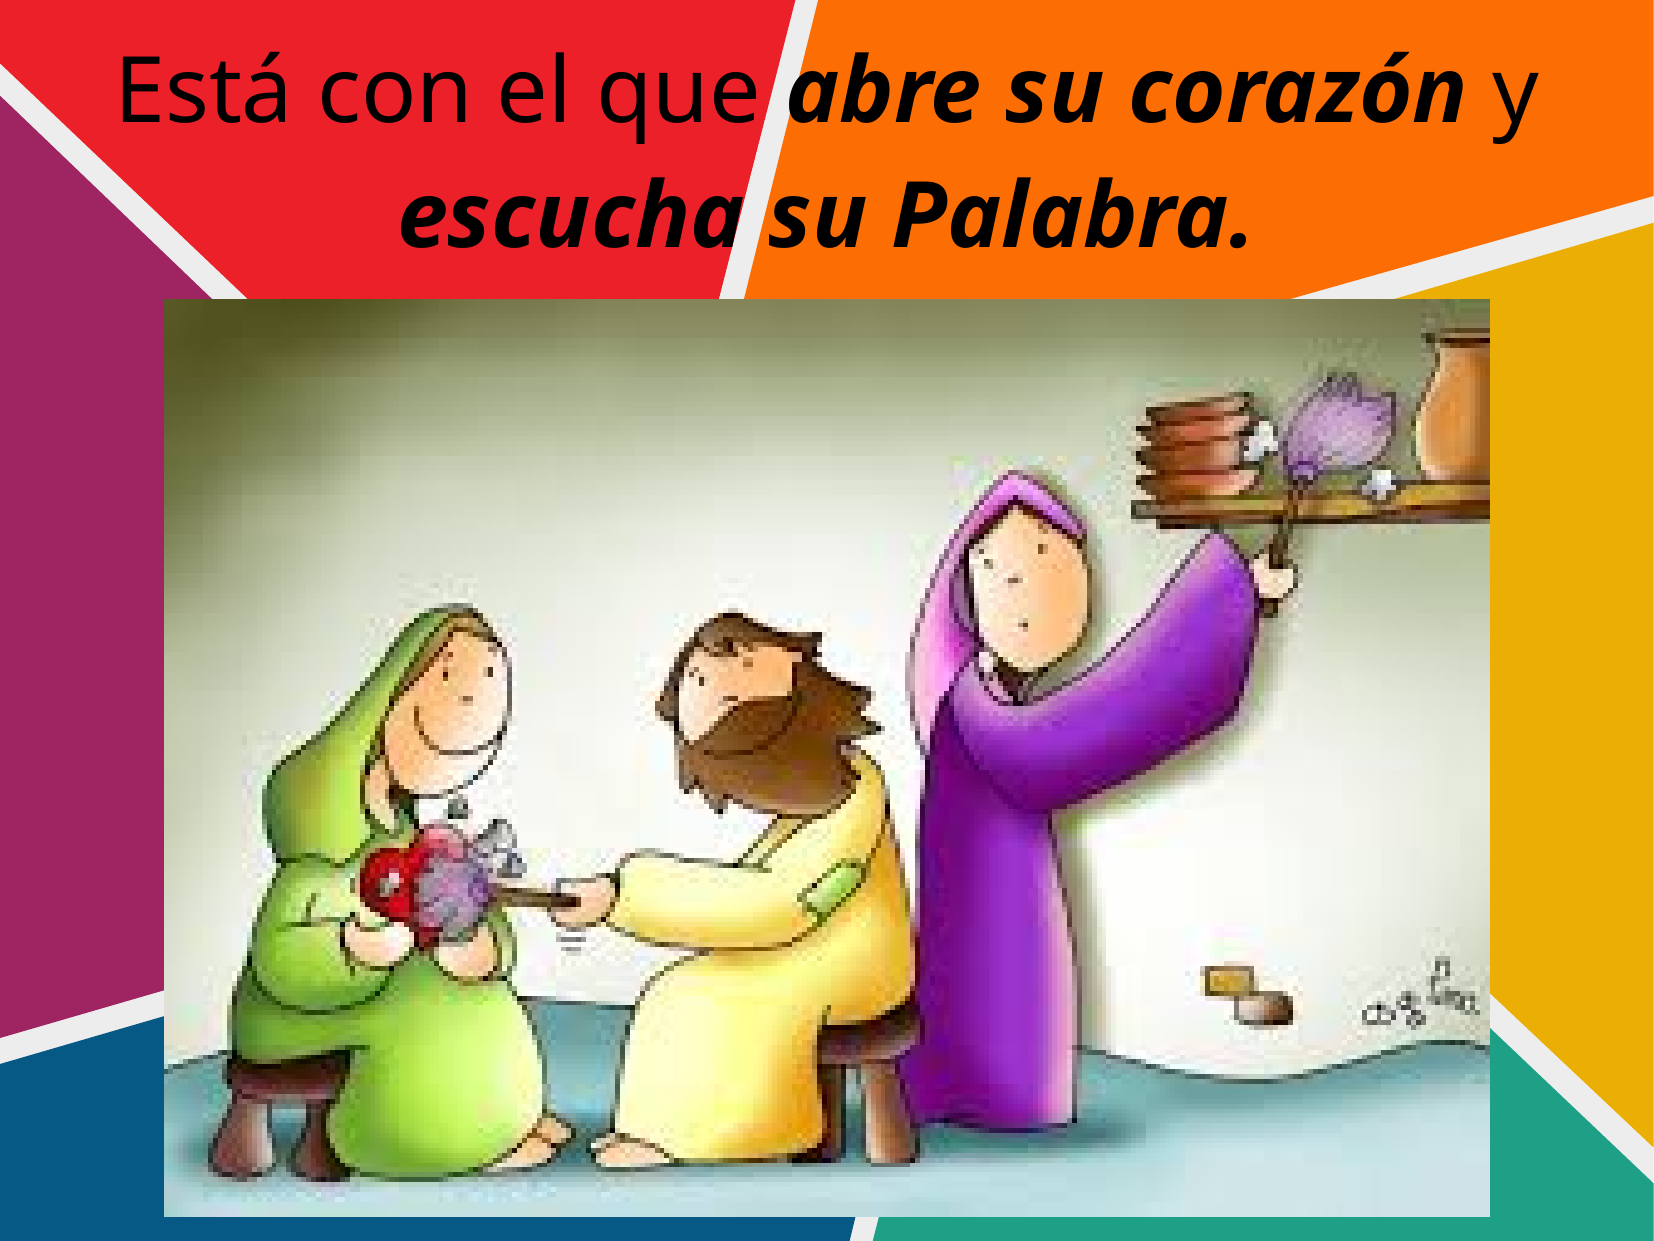

# Está con el que abre su corazón y escucha su Palabra.